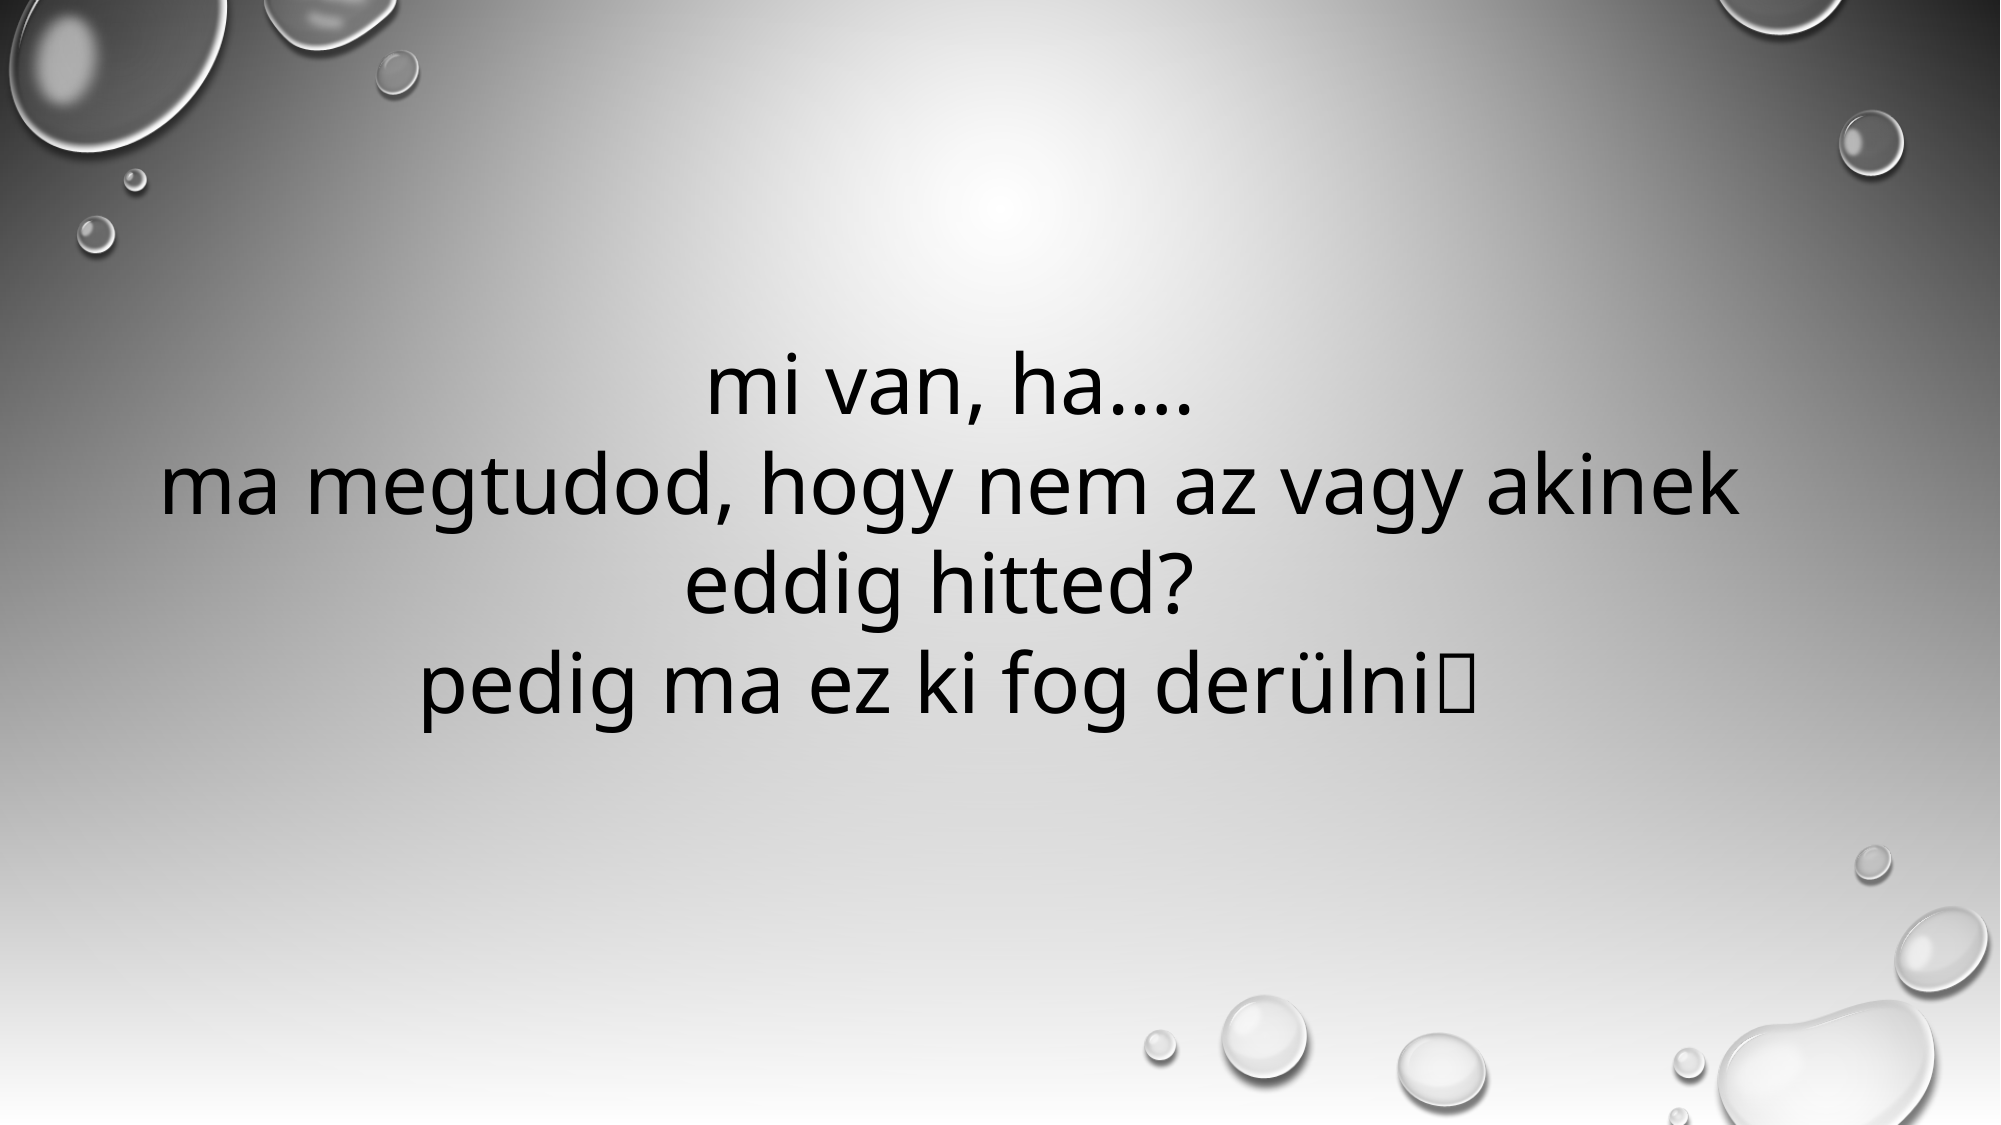

mi van, ha….
ma megtudod, hogy nem az vagy akinek eddig hitted?
pedig ma ez ki fog derülni